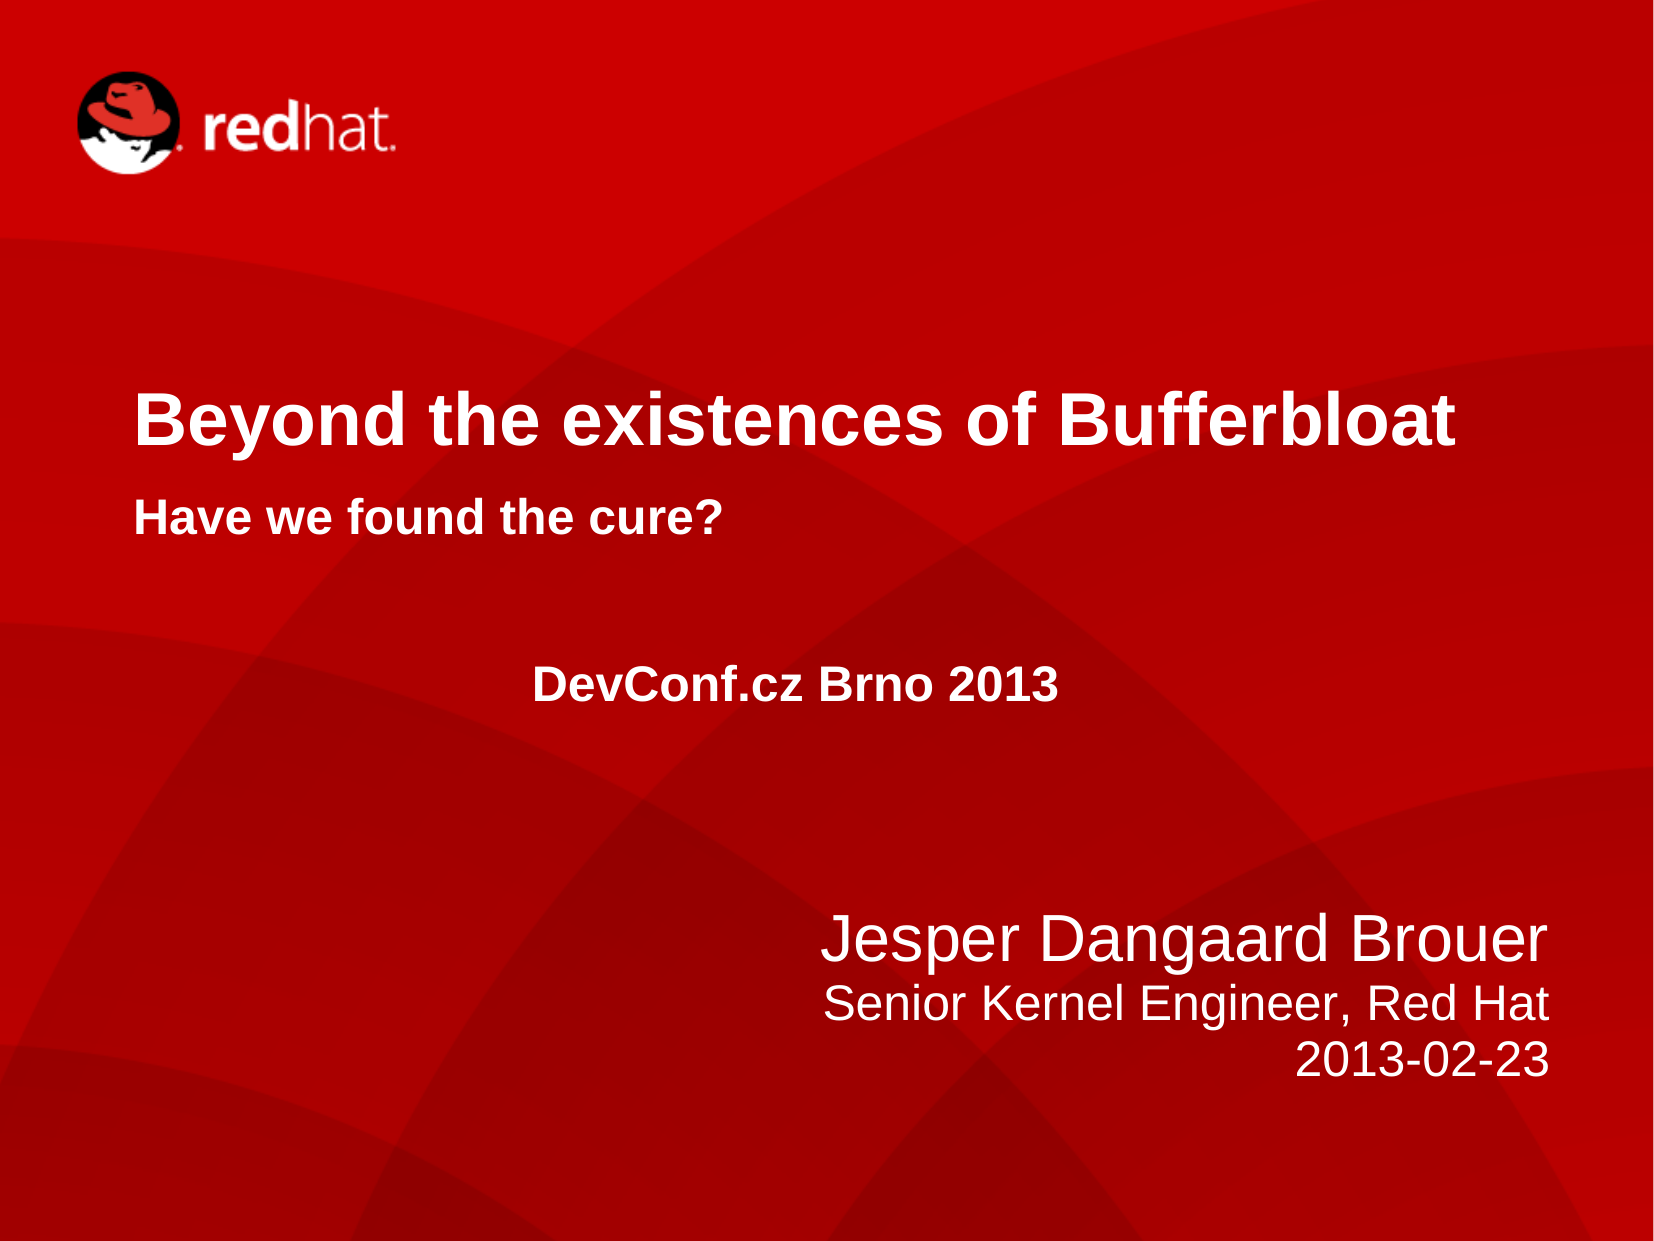

Beyond the existences of Bufferbloat
Have we found the cure?
DevConf.cz Brno 2013
Jesper Dangaard Brouer
Senior Kernel Engineer, Red Hat
2013-02-23